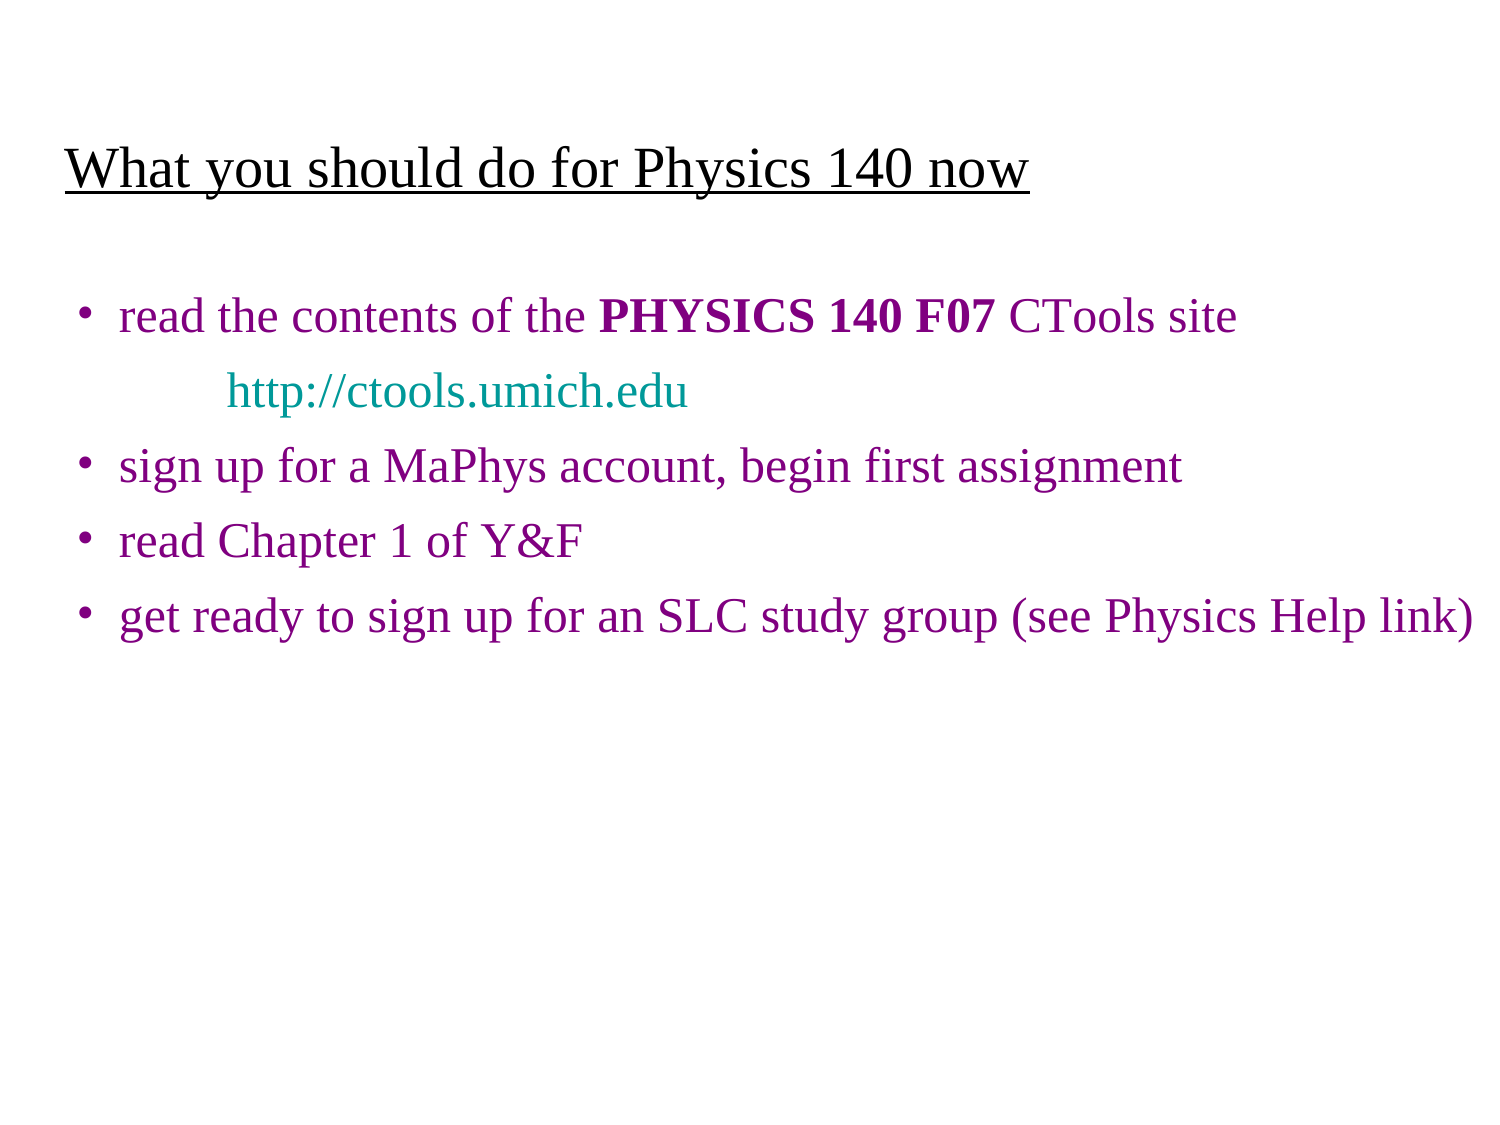

What you should do for Physics 140 now
 read the contents of the PHYSICS 140 F07 CTools site
 http://ctools.umich.edu
 sign up for a MaPhys account, begin first assignment
 read Chapter 1 of Y&F
 get ready to sign up for an SLC study group (see Physics Help link)